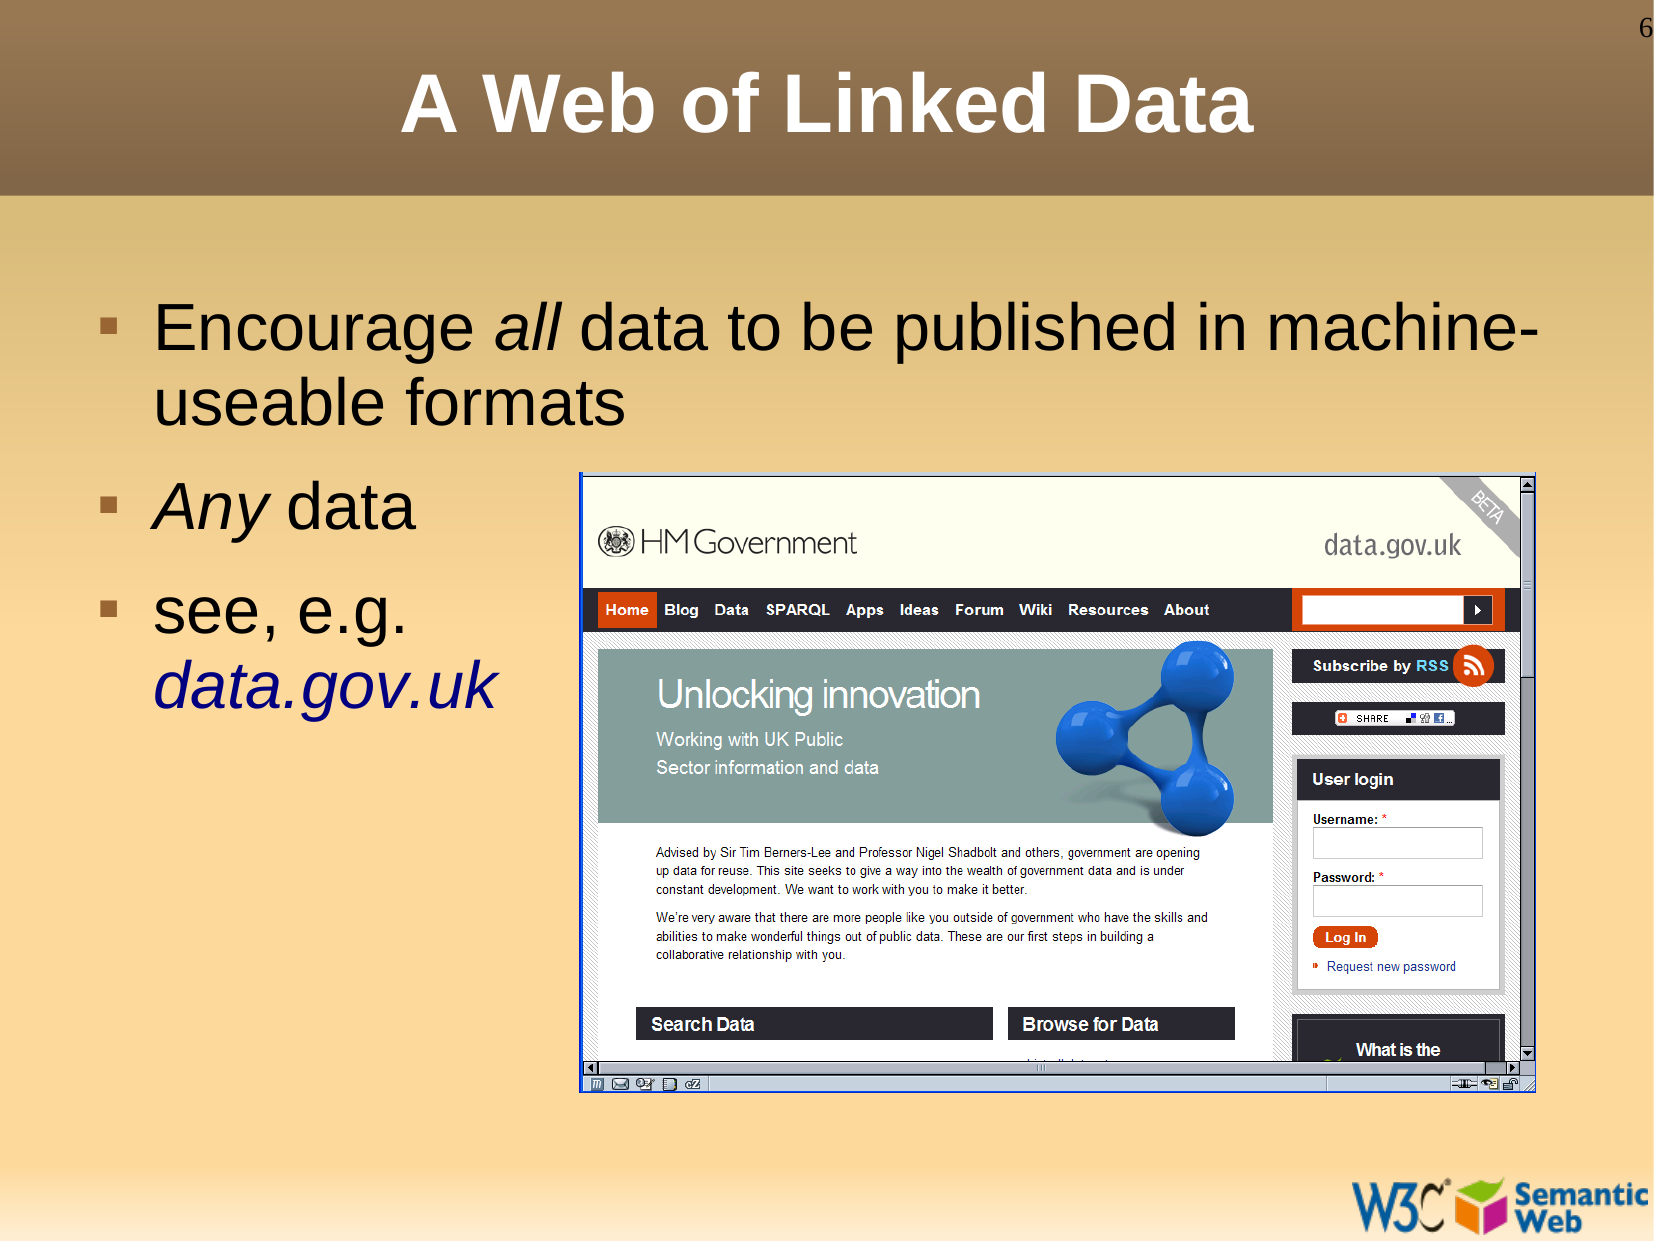

# A Web of Linked Data
6
Encourage all data to be published in machine-useable formats
Any data
see, e.g.
data.gov.uk